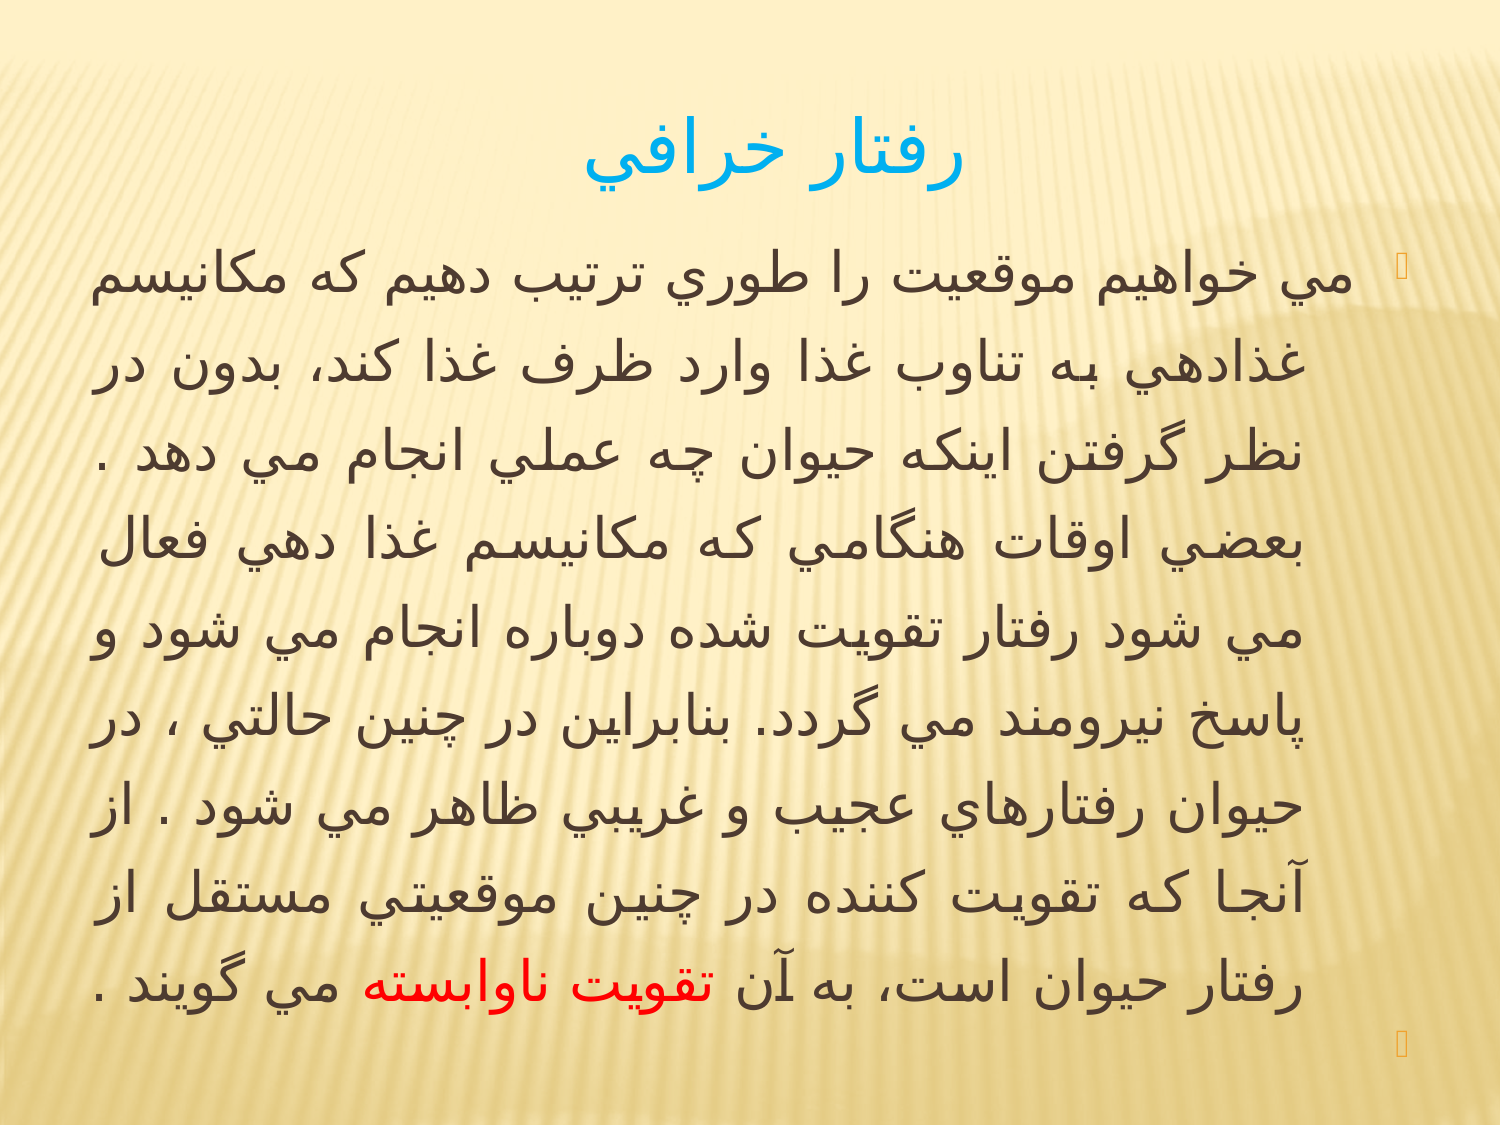

# رفتار خرافي
مي خواهيم موقعيت را طوري ترتيب دهيم كه مكانيسم غذادهي به تناوب غذا وارد ظرف غذا كند، بدون در نظر گرفتن اينكه حيوان چه عملي انجام مي دهد . بعضي اوقات هنگامي که مكانيسم غذا دهي فعال مي شود رفتار تقويت شده دوباره انجام مي شود و پاسخ نيرومند مي گردد. بنابراين در چنين حالتي ، در حيوان رفتارهاي عجيب و غريبي ظاهر مي شود . از آنجا كه تقويت كننده در چنين موقعيتي مستقل از رفتار حيوان است، به آن تقويت ناوابسته مي گويند .